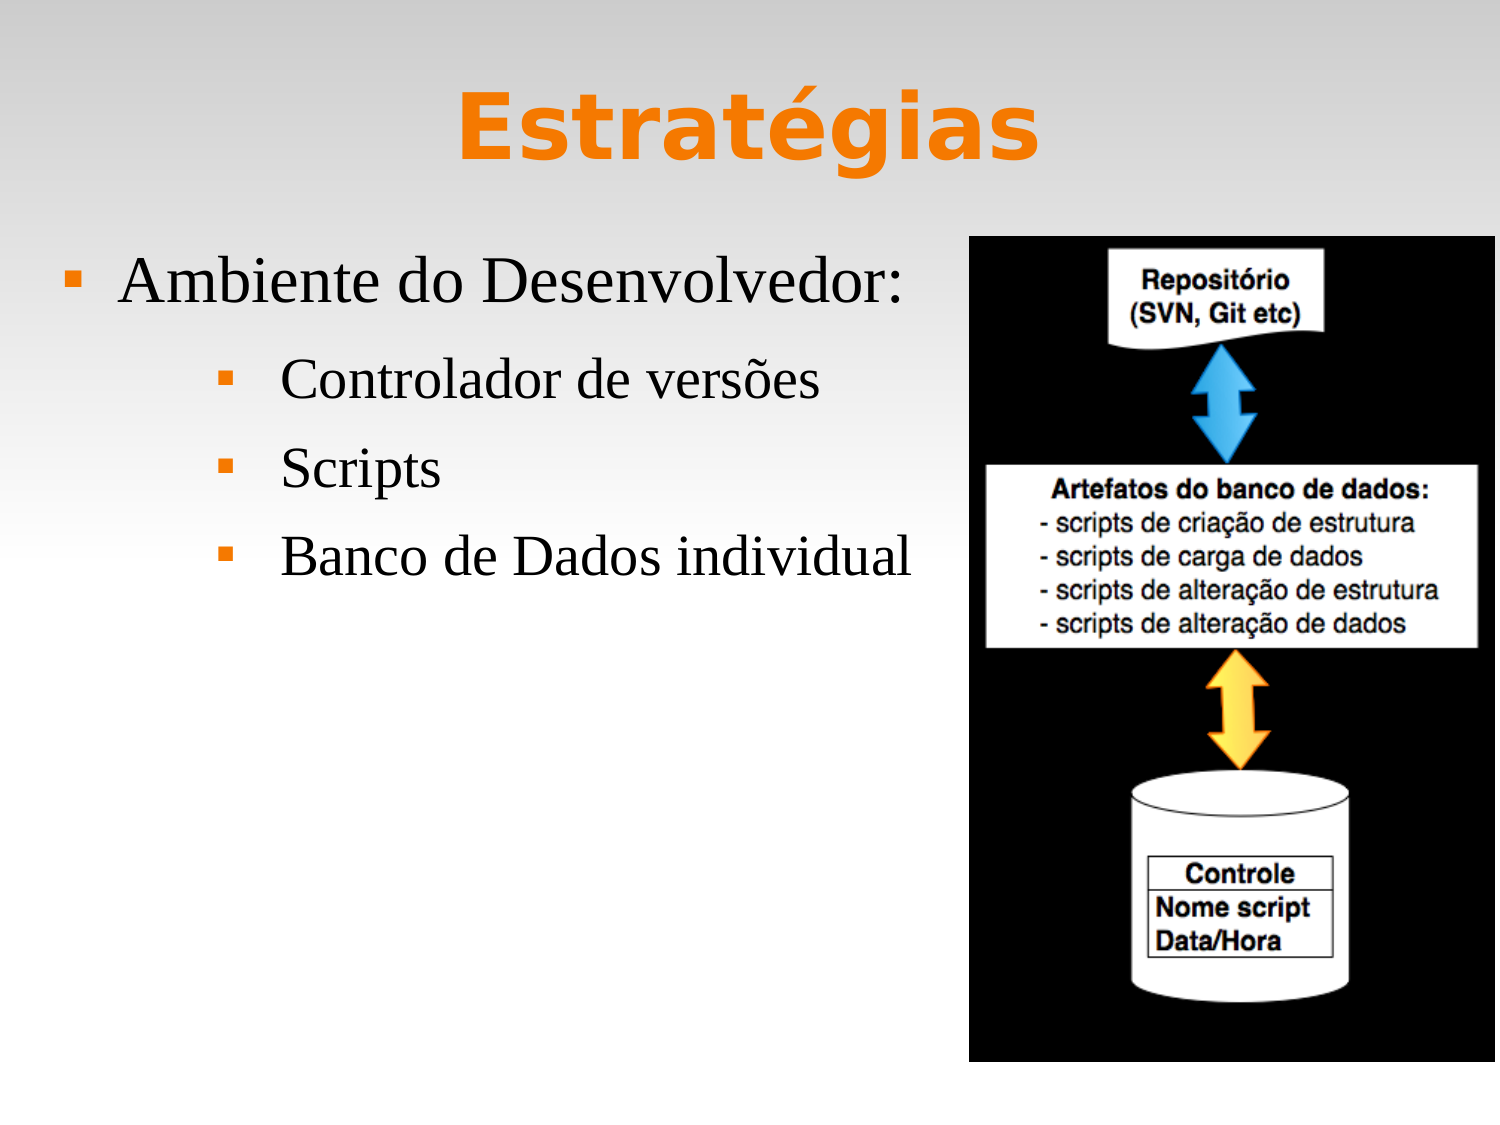

# Estratégias
Ambiente do Desenvolvedor:
 Controlador de versões
 Scripts
 Banco de Dados individual
10